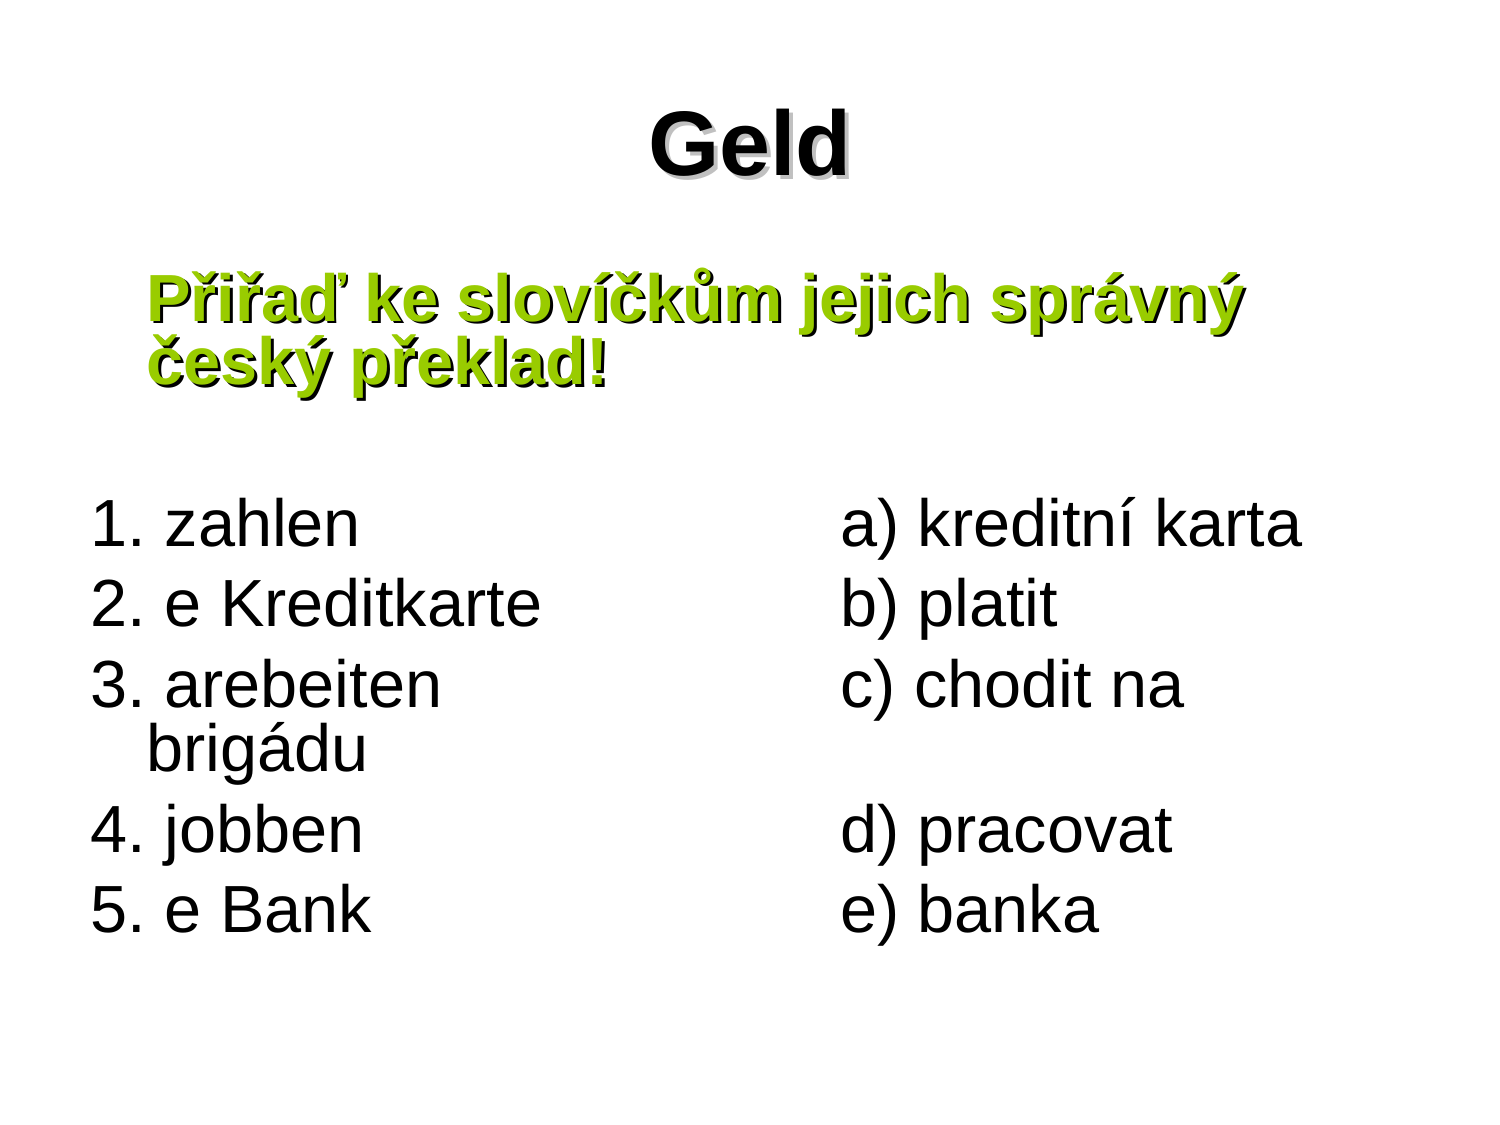

# Geld
	Přiřaď ke slovíčkům jejich správný český překlad!
 zahlen				a) kreditní karta
 e Kreditkarte		b) platit
 arebeiten			c) chodit na brigádu
 jobben				d) pracovat
 e Bank				e) banka